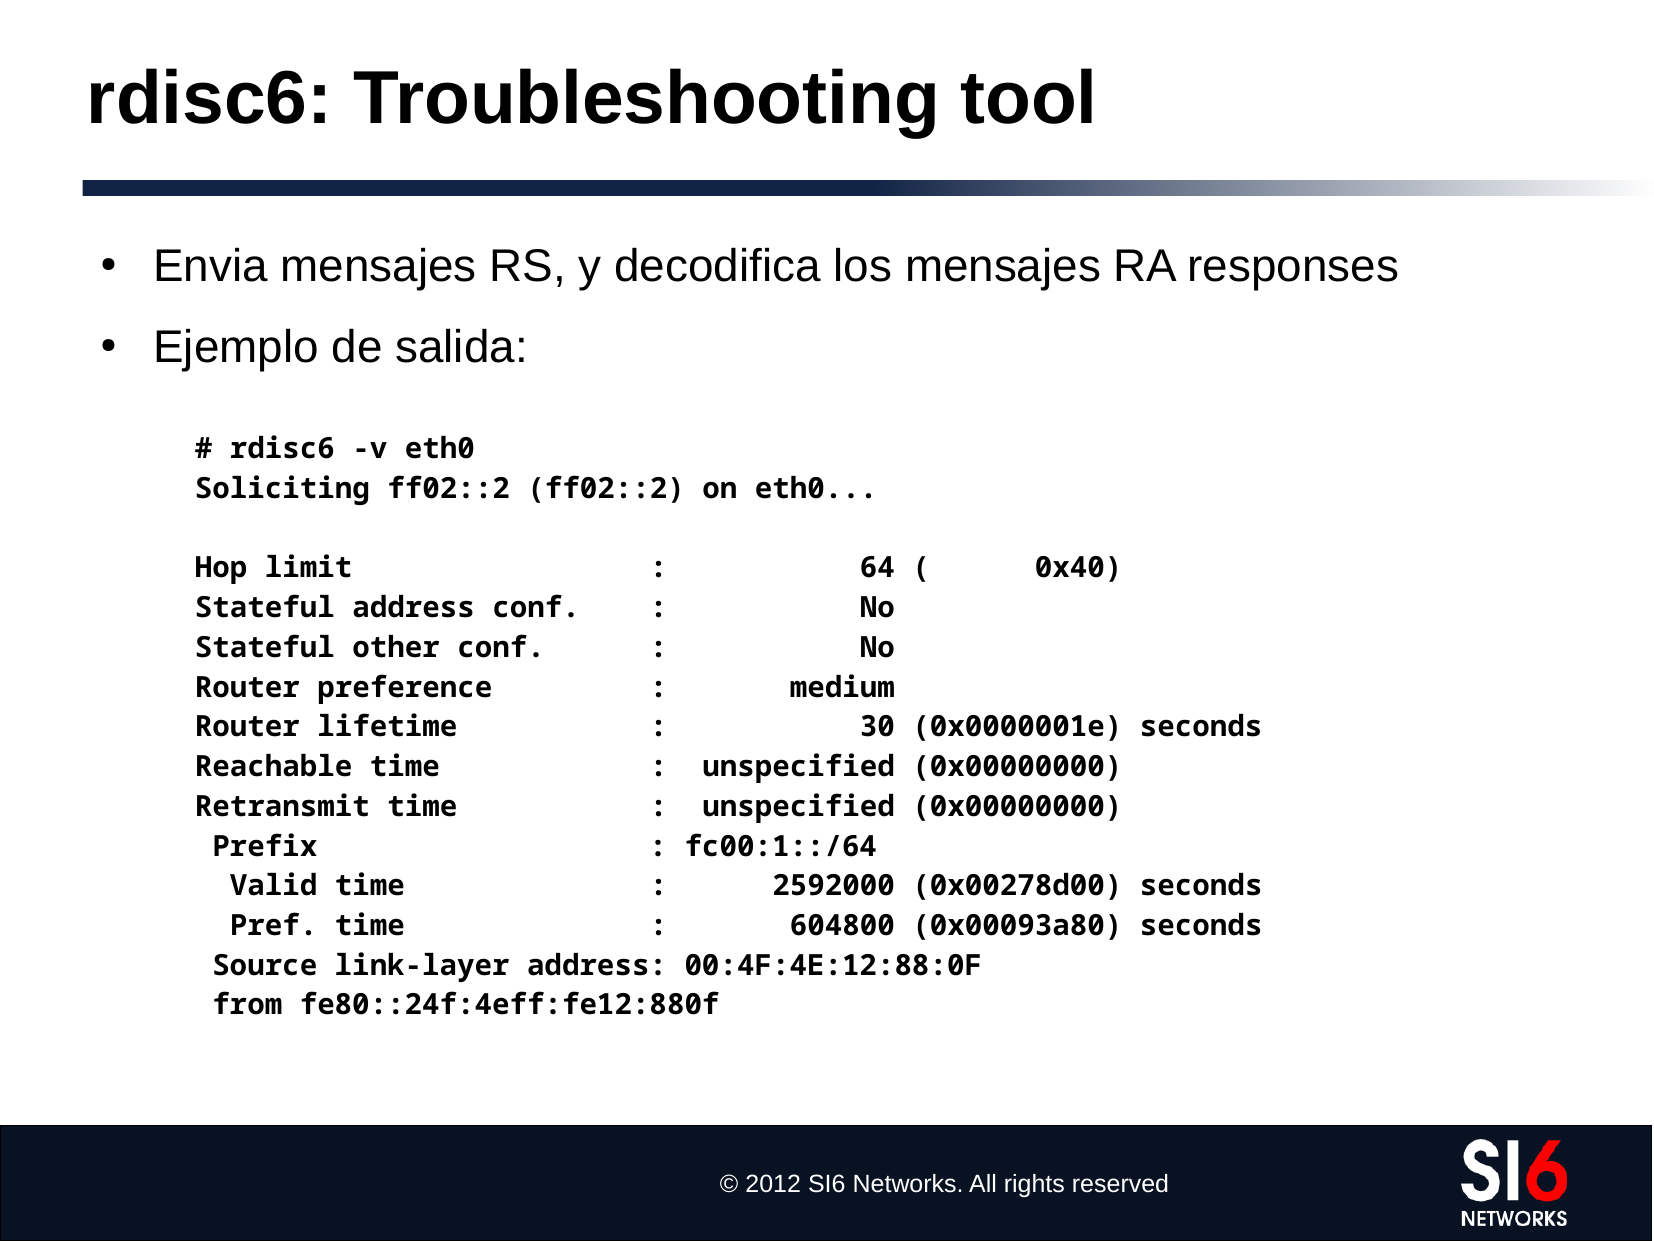

# rdisc6: Troubleshooting tool
Envia mensajes RS, y decodifica los mensajes RA responses
Ejemplo de salida:
# rdisc6 -v eth0
Soliciting ff02::2 (ff02::2) on eth0...
Hop limit : 64 ( 0x40)
Stateful address conf. : No
Stateful other conf. : No
Router preference : medium
Router lifetime : 30 (0x0000001e) seconds
Reachable time : unspecified (0x00000000)
Retransmit time : unspecified (0x00000000)
 Prefix : fc00:1::/64
 Valid time : 2592000 (0x00278d00) seconds
 Pref. time : 604800 (0x00093a80) seconds
 Source link-layer address: 00:4F:4E:12:88:0F
 from fe80::24f:4eff:fe12:880f